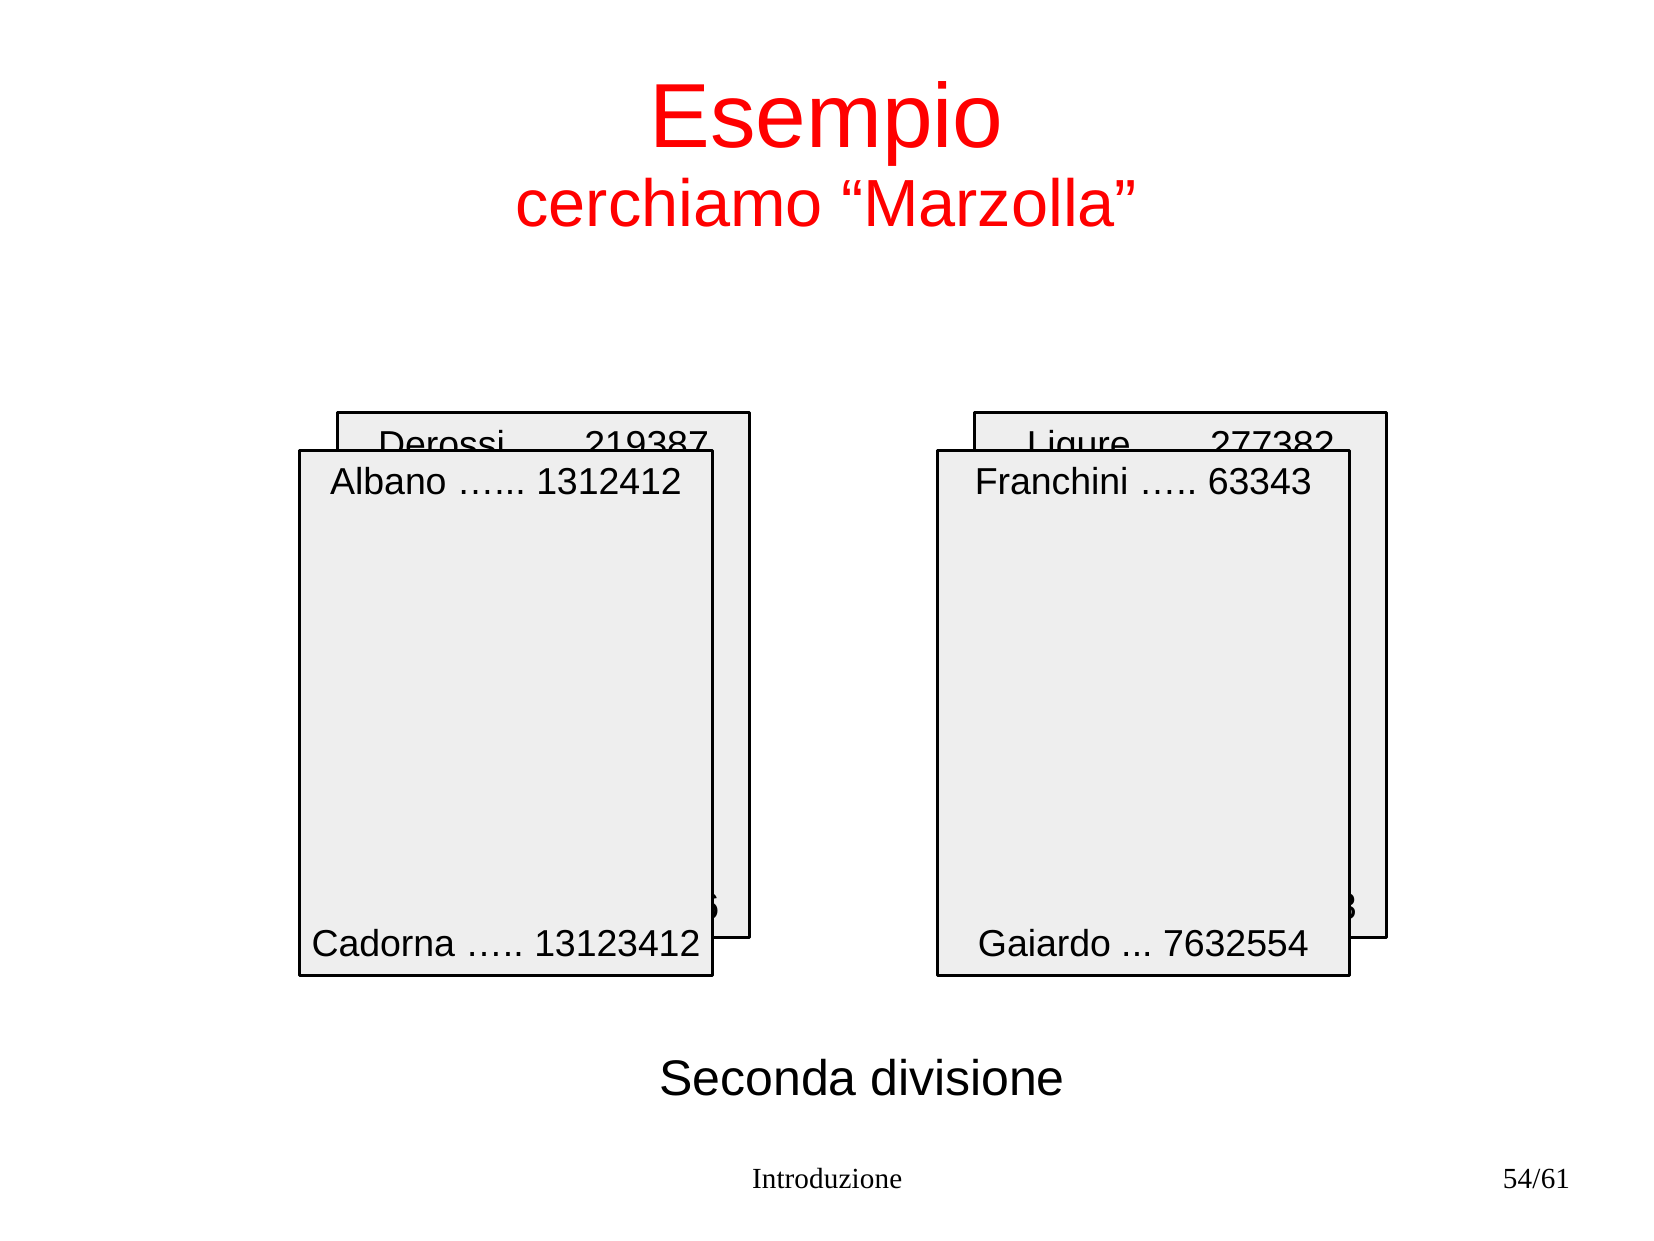

# Esempio cerchiamo “Marzolla”
Derossi ….. 219387
Fortunati ….. 348726
Ligure ….. 277382
Marotta ….. 7365263
Albano …... 1312412
Cadorna ….. 13123412
Franchini ….. 63343
Gaiardo ... 7632554
Seconda divisione
Introduzione
54